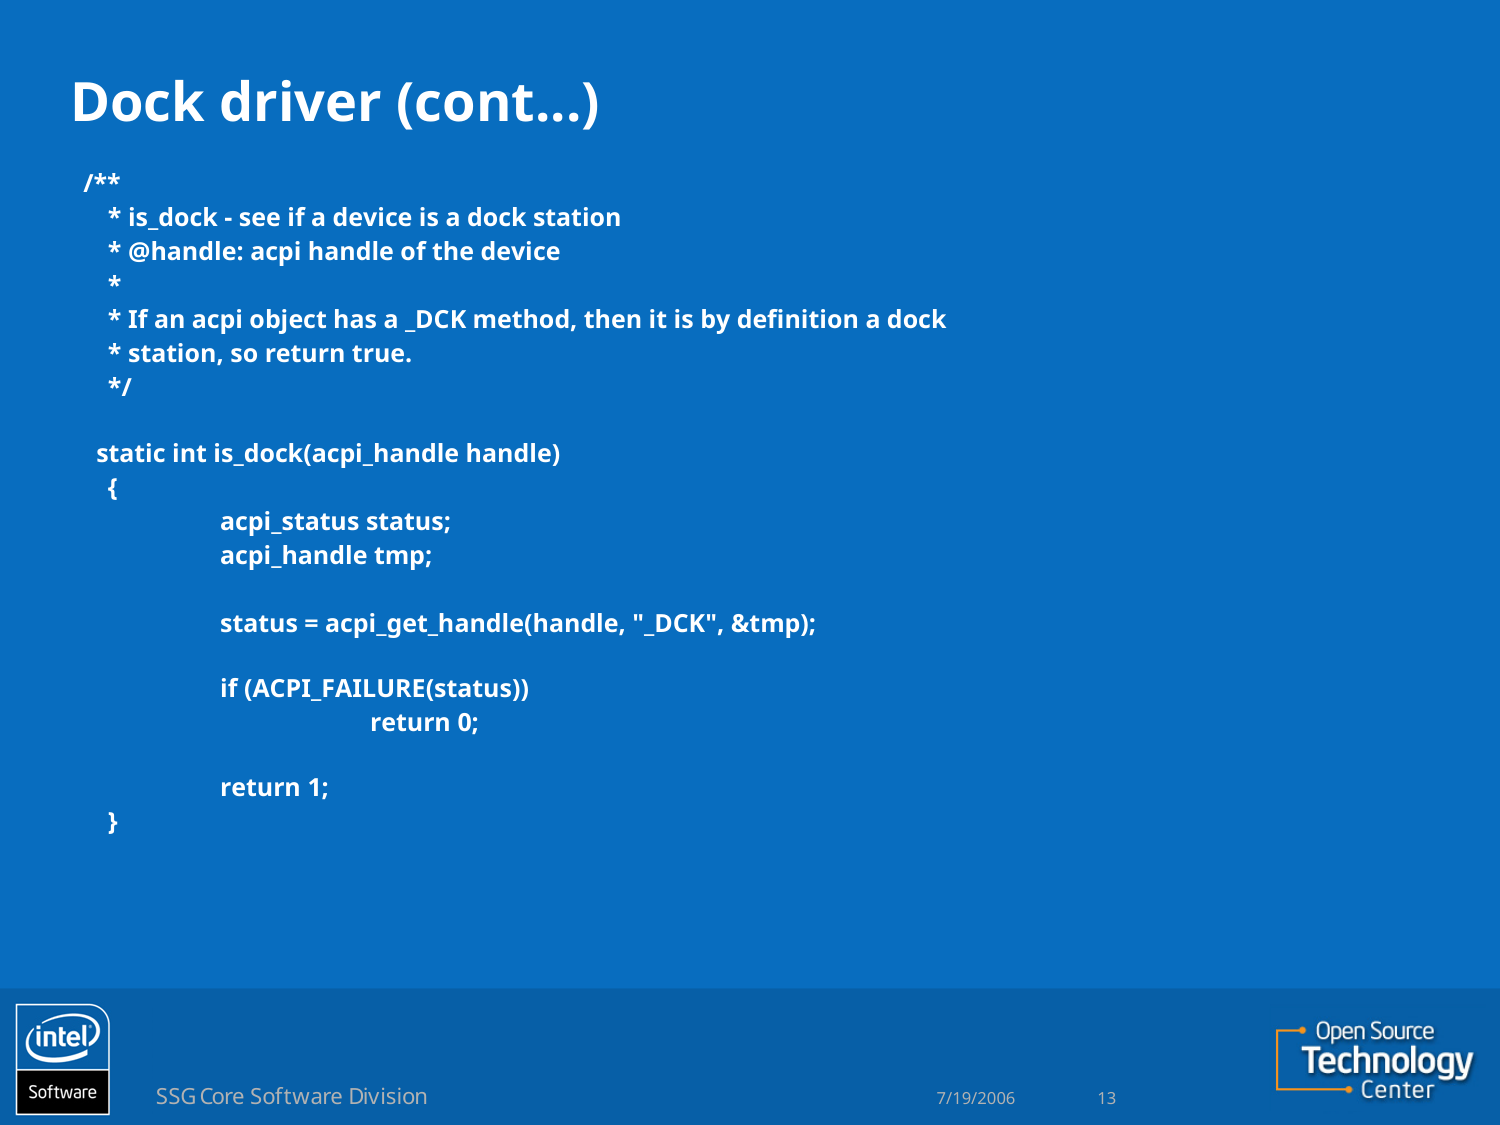

# Dock driver (cont...)
 /**
* is_dock - see if a device is a dock station
* @handle: acpi handle of the device
*
* If an acpi object has a _DCK method, then it is by definition a dock
* station, so return true.
*/
 static int is_dock(acpi_handle handle)
{
	acpi_status status;
	acpi_handle tmp;
	status = acpi_get_handle(handle, "_DCK", &tmp);
 	if (ACPI_FAILURE(status))
		return 0;
 	return 1;
}